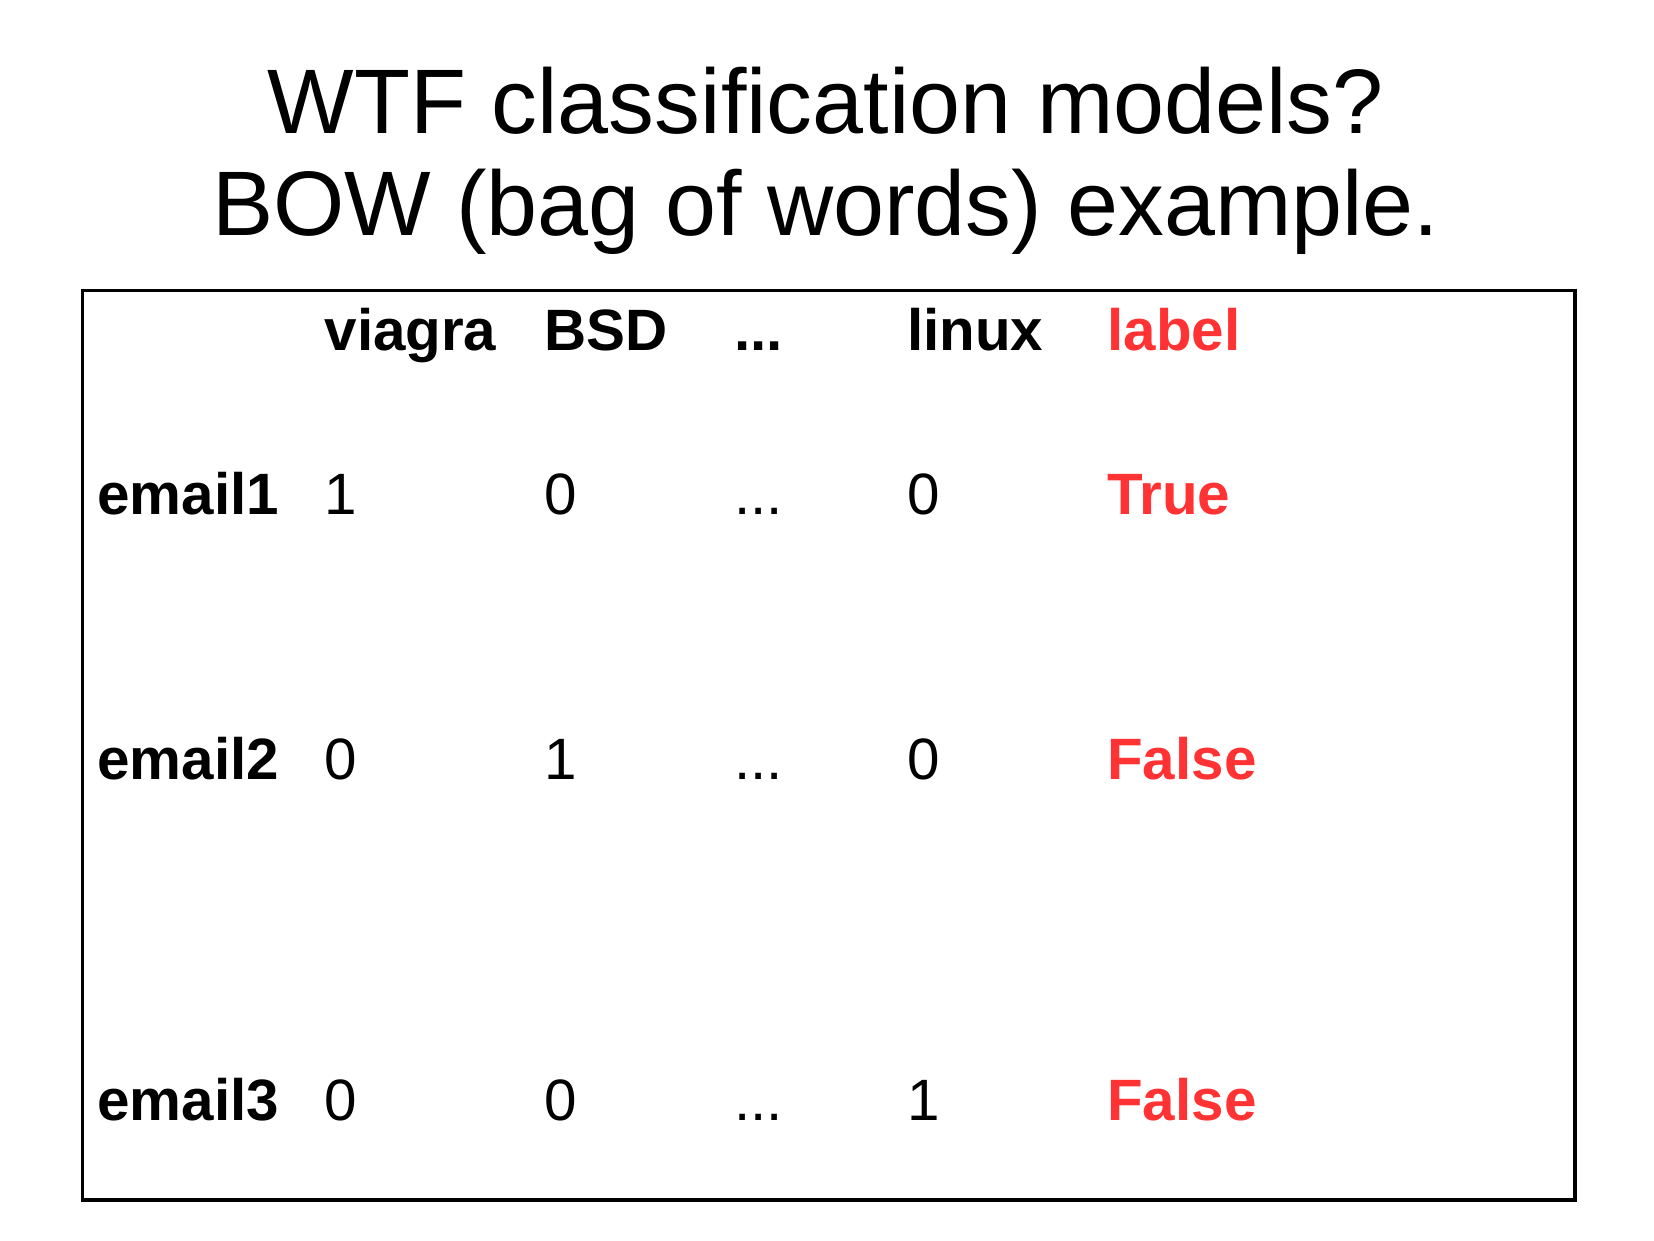

# WTF classification models? BOW (bag of words) example.
| | viagra | BSD | ... | linux | label |
| --- | --- | --- | --- | --- | --- |
| email1 | 1 | 0 | ... | 0 | True |
| email2 | 0 | 1 | ... | 0 | False |
| email3 | 0 | 0 | ... | 1 | False |